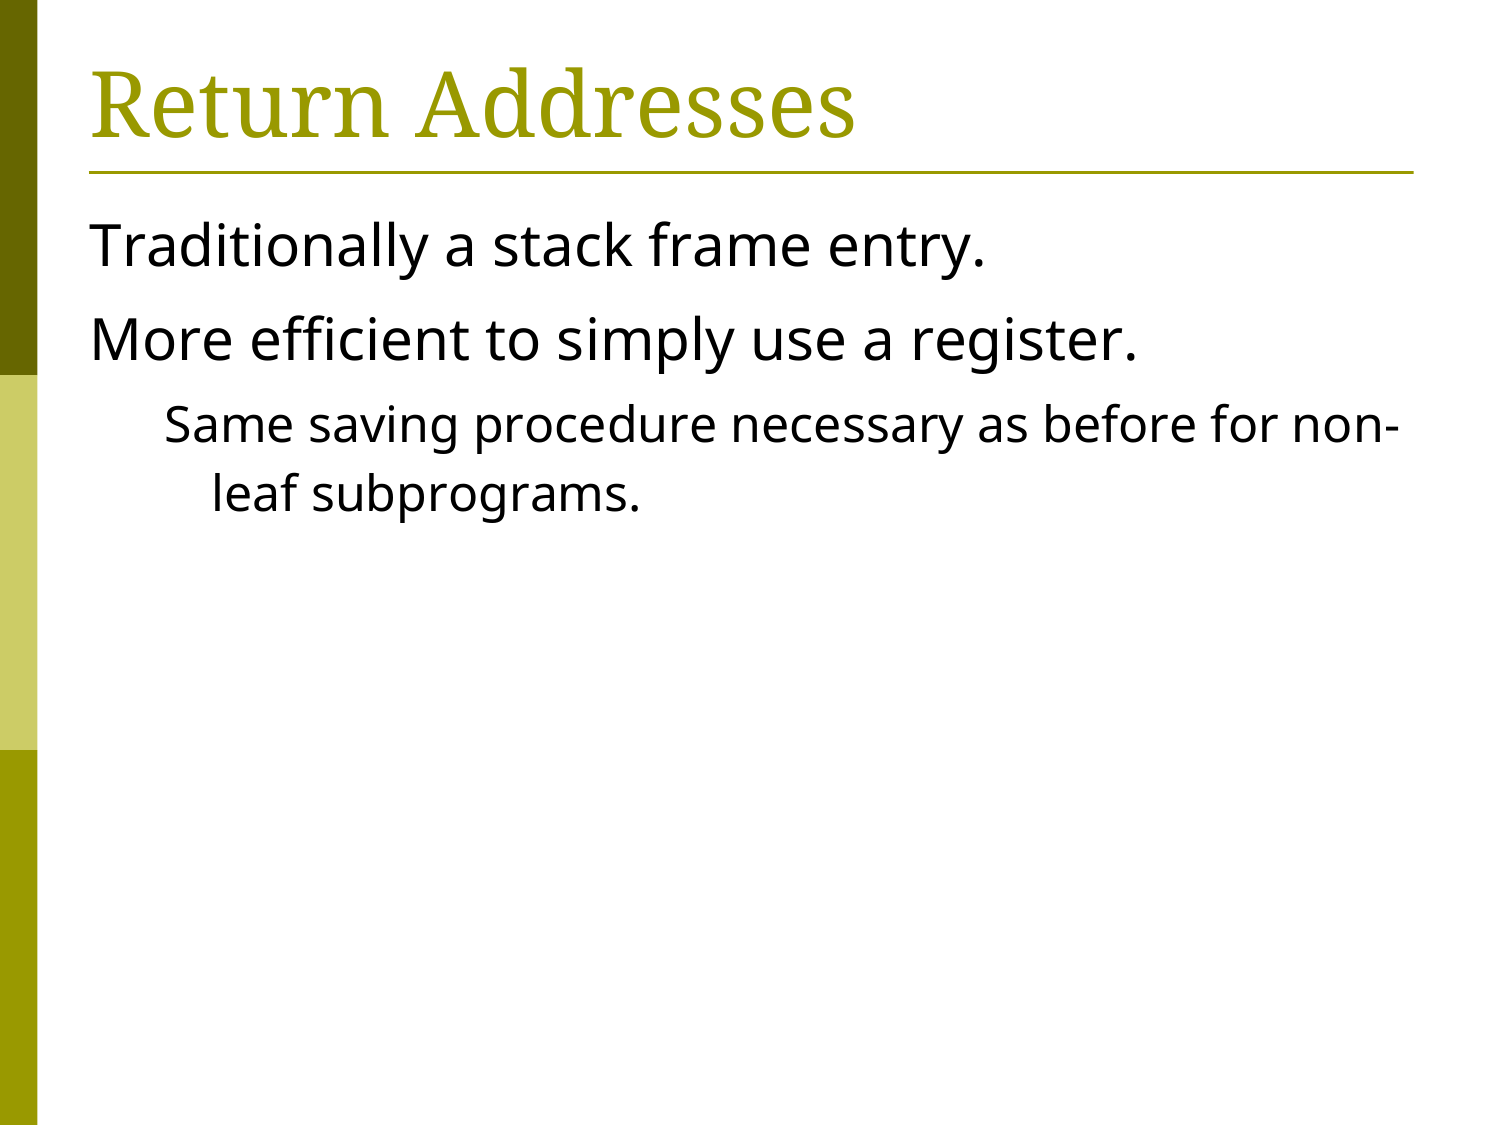

# Return Addresses
Traditionally a stack frame entry.
More efficient to simply use a register.
Same saving procedure necessary as before for non-leaf subprograms.